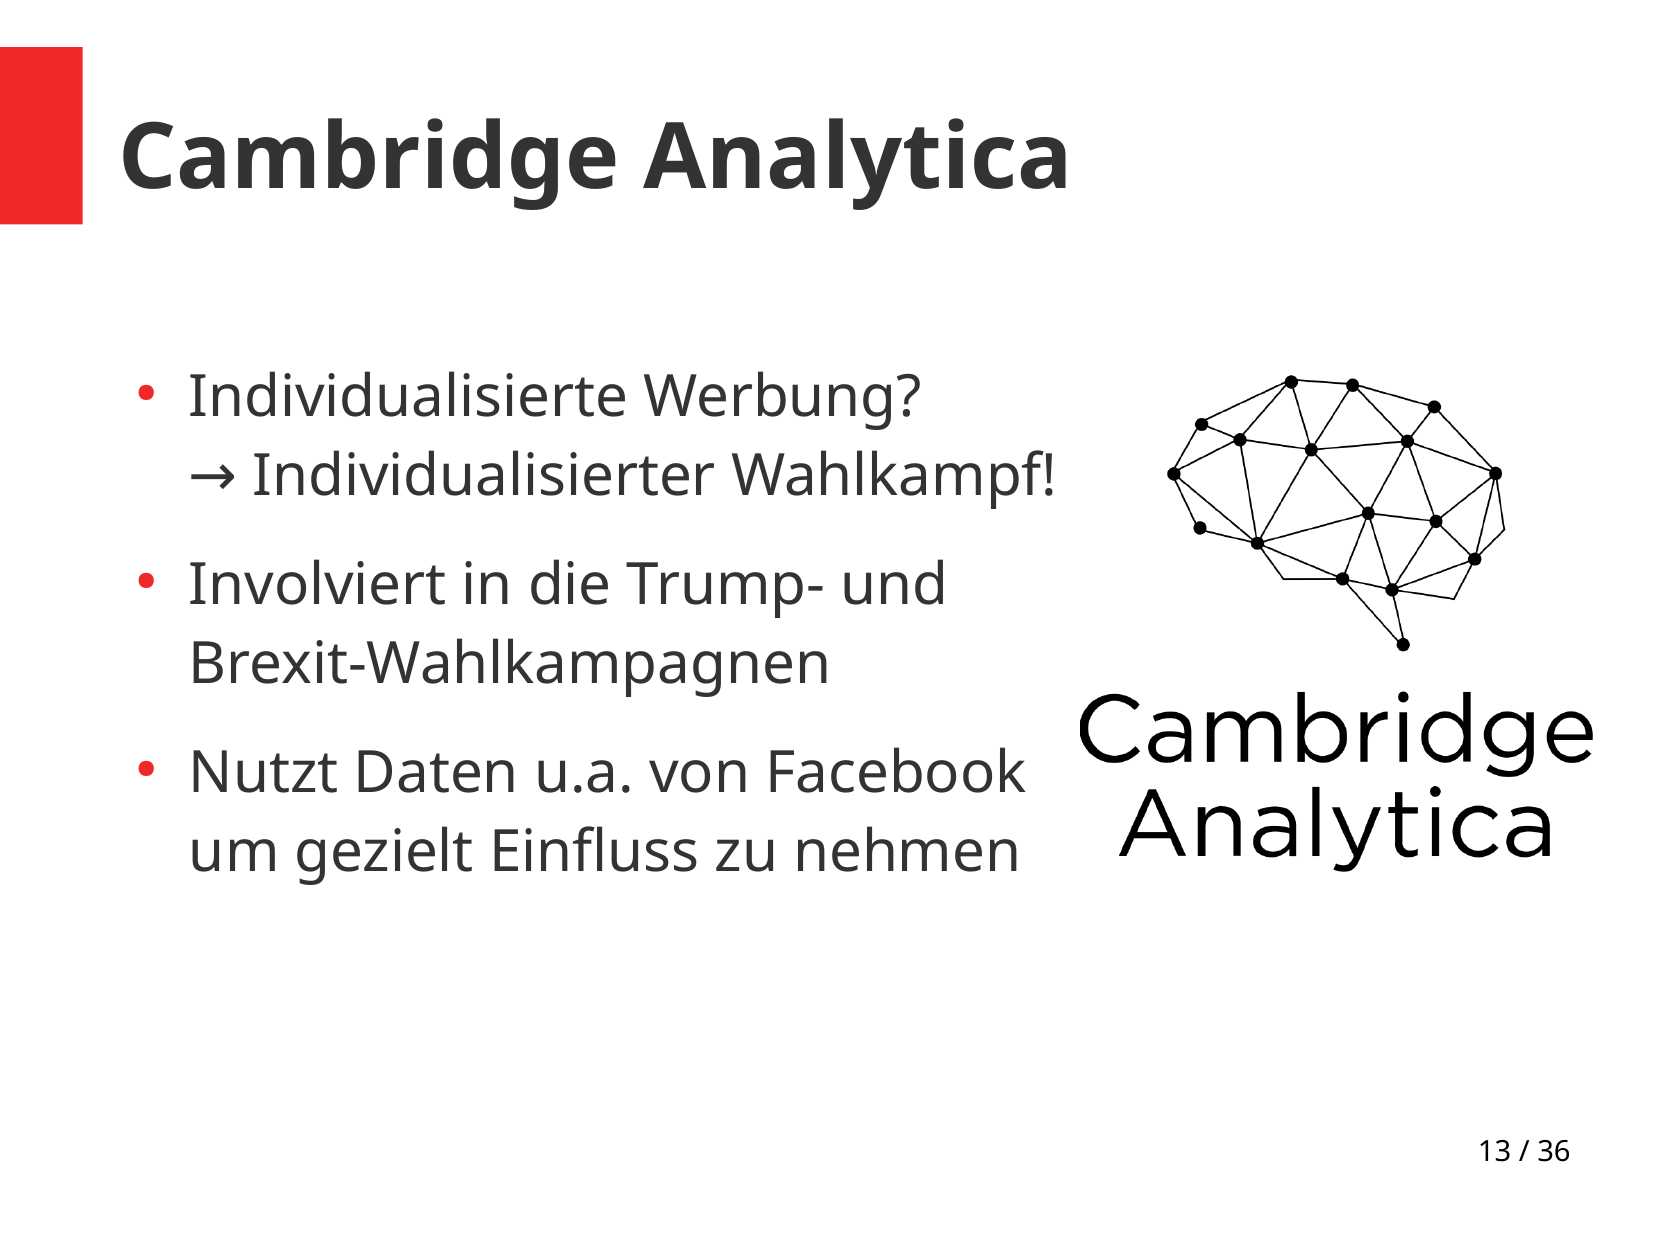

# Cambridge Analytica
Individualisierte Werbung?
→ Individualisierter Wahlkampf!
Involviert in die Trump- und Brexit-Wahlkampagnen
Nutzt Daten u.a. von Facebook um gezielt Einfluss zu nehmen
13